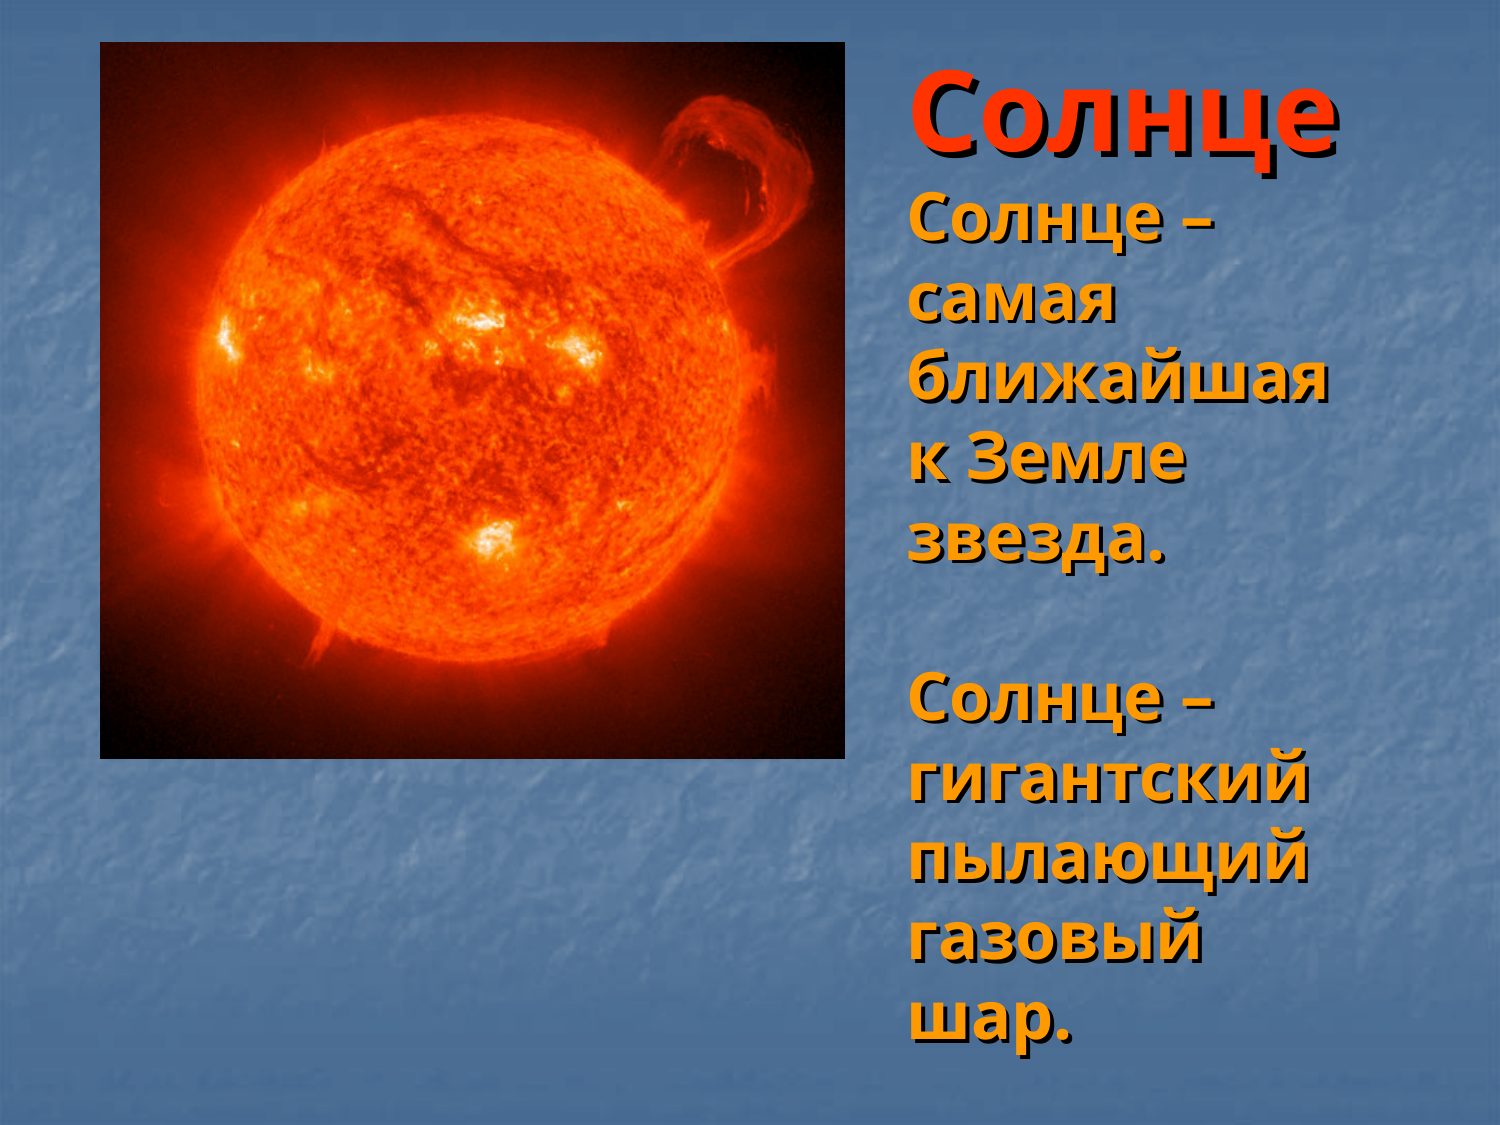

Солнце
Солнце – самая
ближайшая
к Земле
звезда.
Солнце –
гигантский
пылающий газовый
шар.